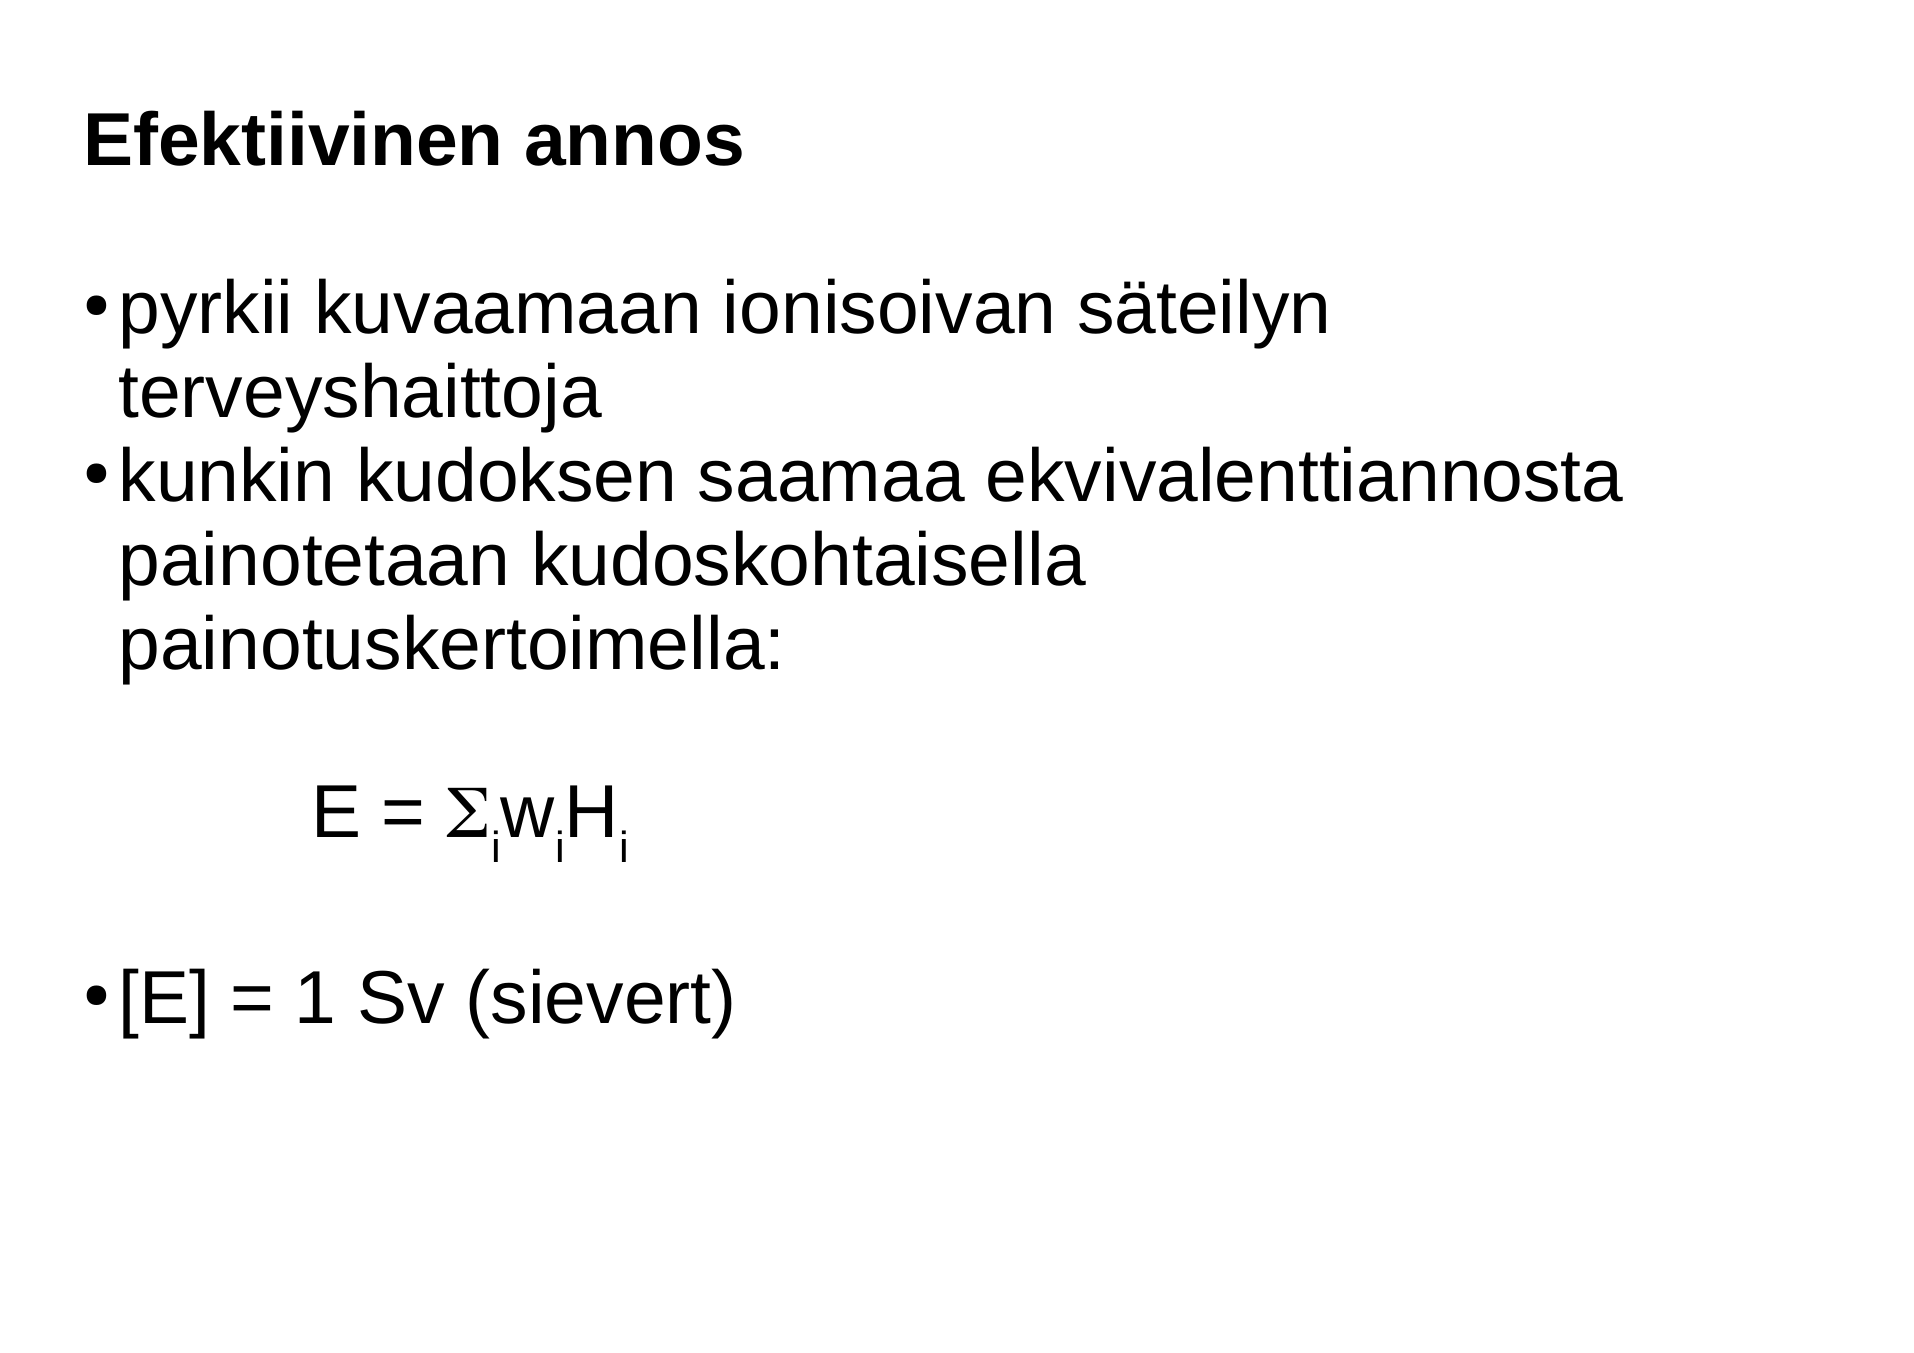

Efektiivinen annos
pyrkii kuvaamaan ionisoivan säteilyn terveyshaittoja
kunkin kudoksen saamaa ekvivalenttiannosta painotetaan kudoskohtaisella painotuskertoimella:
 E = SiwiHi
[E] = 1 Sv (sievert)